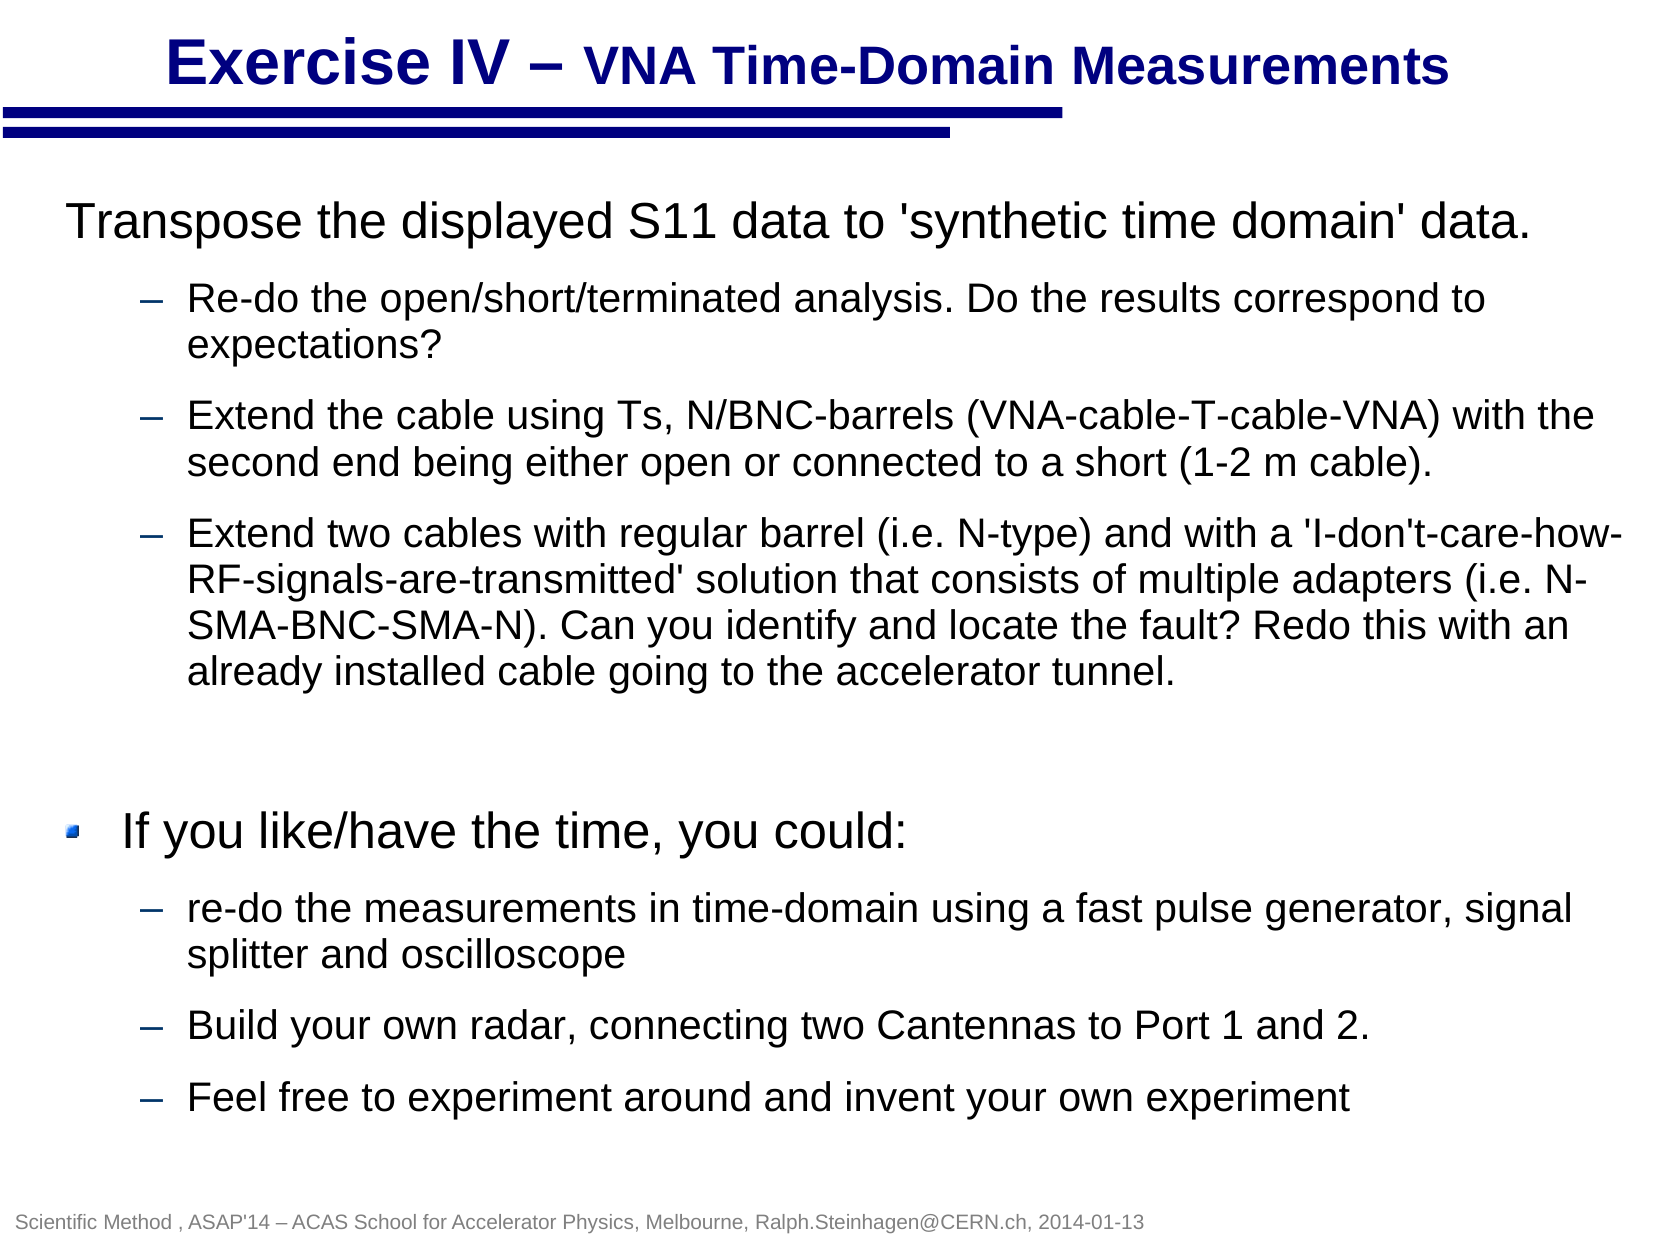

# Exercise IV – VNA Time-Domain Measurements
Transpose the displayed S11 data to 'synthetic time domain' data.
Re-do the open/short/terminated analysis. Do the results correspond to expectations?
Extend the cable using Ts, N/BNC-barrels (VNA-cable-T-cable-VNA) with the second end being either open or connected to a short (1-2 m cable).
Extend two cables with regular barrel (i.e. N-type) and with a 'I-don't-care-how-RF-signals-are-transmitted' solution that consists of multiple adapters (i.e. N-SMA-BNC-SMA-N). Can you identify and locate the fault? Redo this with an already installed cable going to the accelerator tunnel.
If you like/have the time, you could:
re-do the measurements in time-domain using a fast pulse generator, signal splitter and oscilloscope
Build your own radar, connecting two Cantennas to Port 1 and 2.
Feel free to experiment around and invent your own experiment